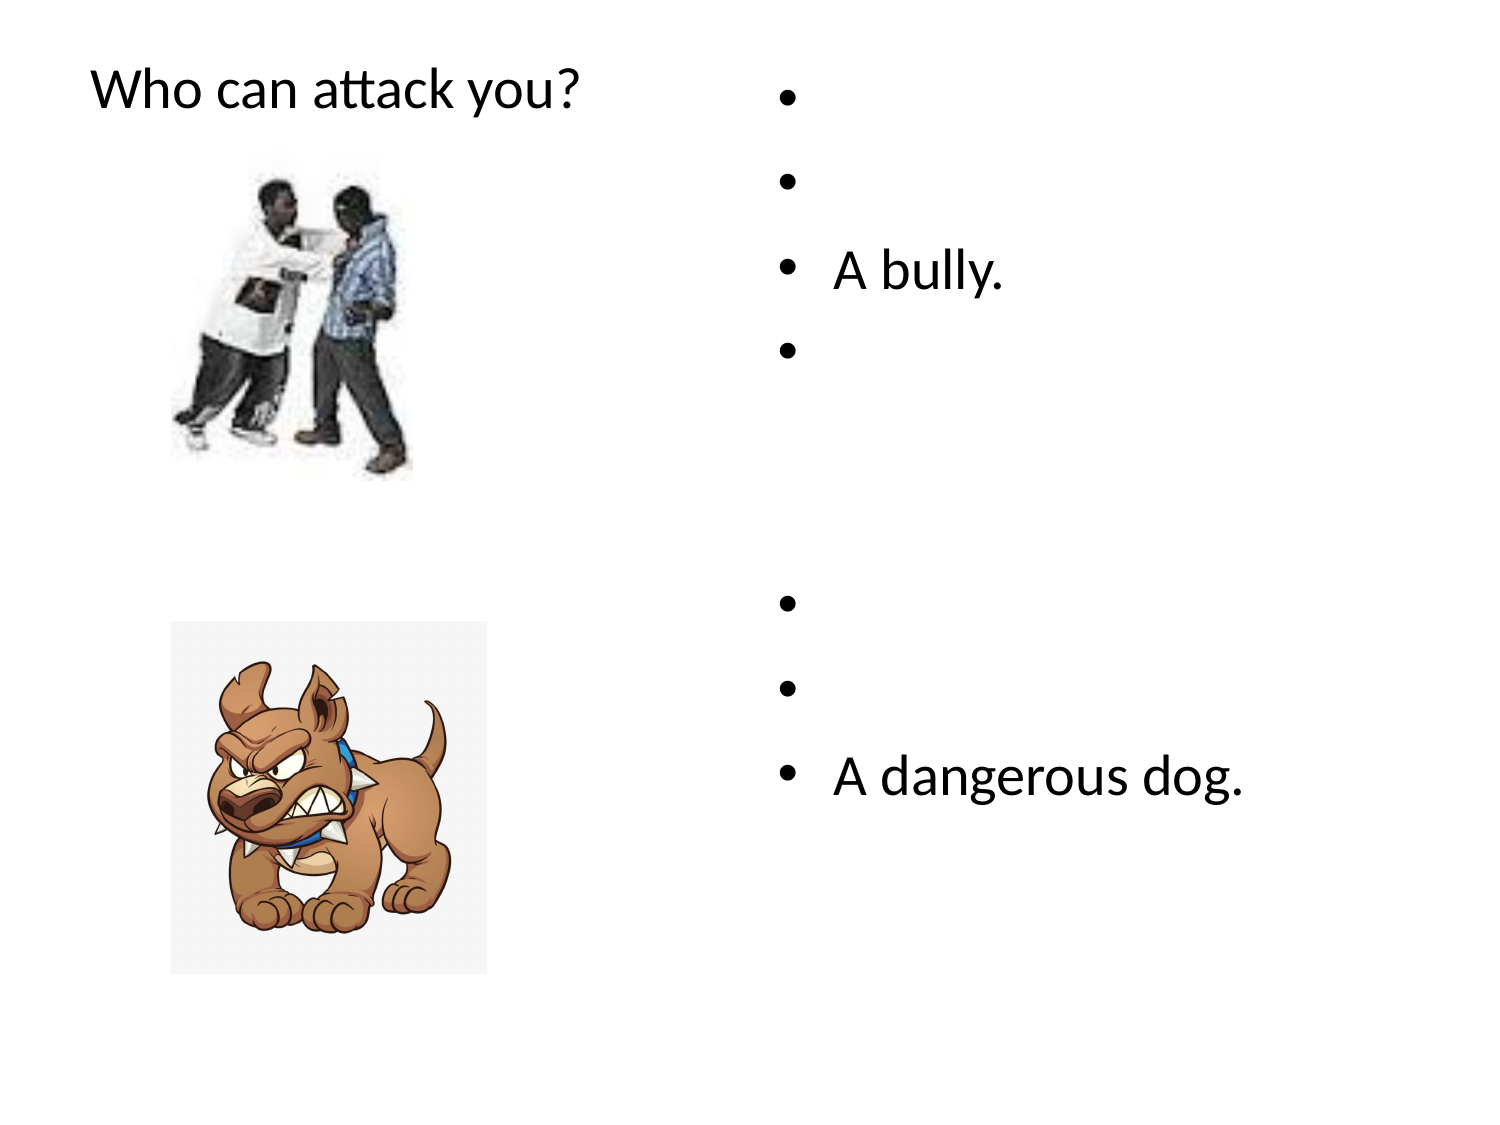

# Who can attack you?
A bully.
A dangerous dog.